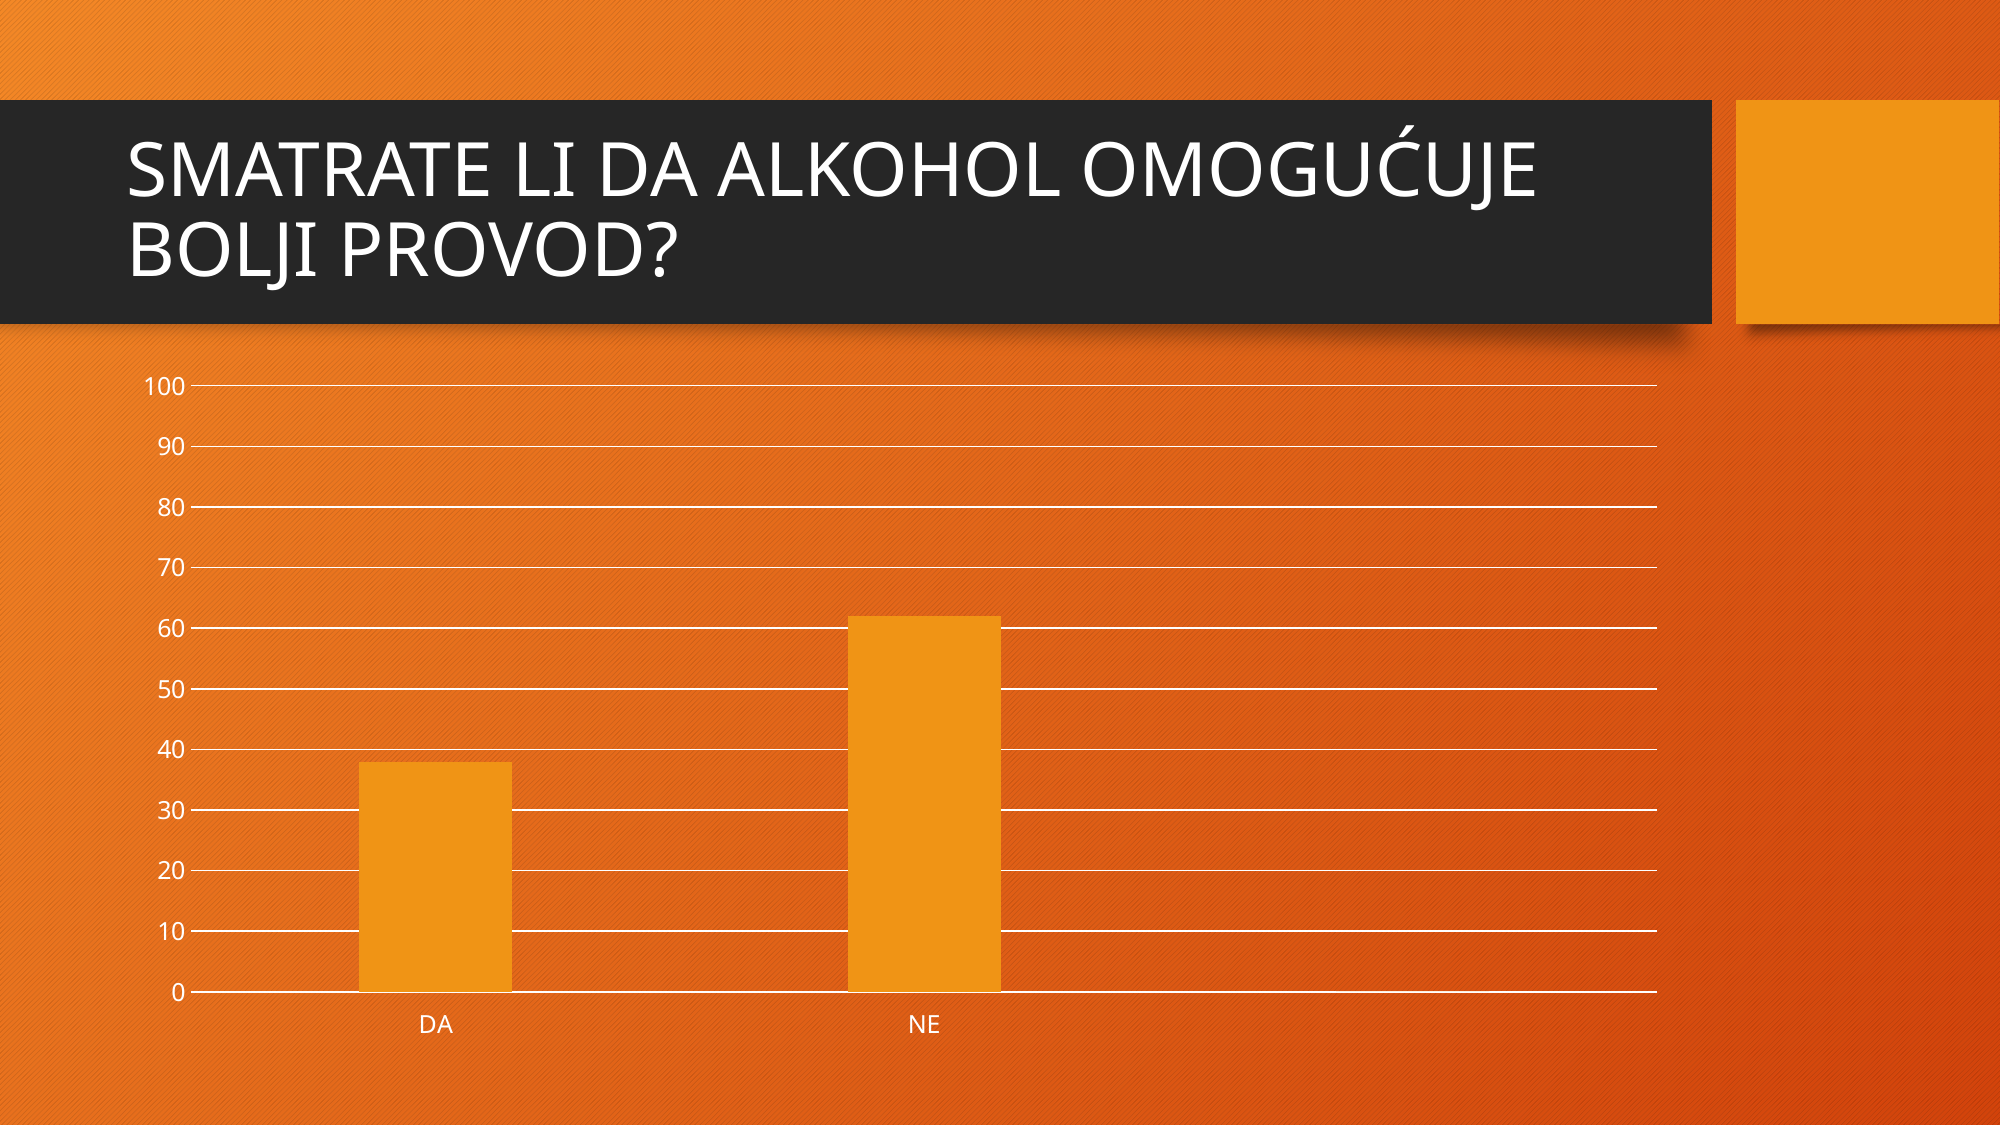

# SMATRATE LI DA ALKOHOL OMOGUĆUJE BOLJI PROVOD?
### Chart
| Category | Skup 1 |
|---|---|
| DA | 38.0 |
| NE | 62.0 |
| None | 0.0 |